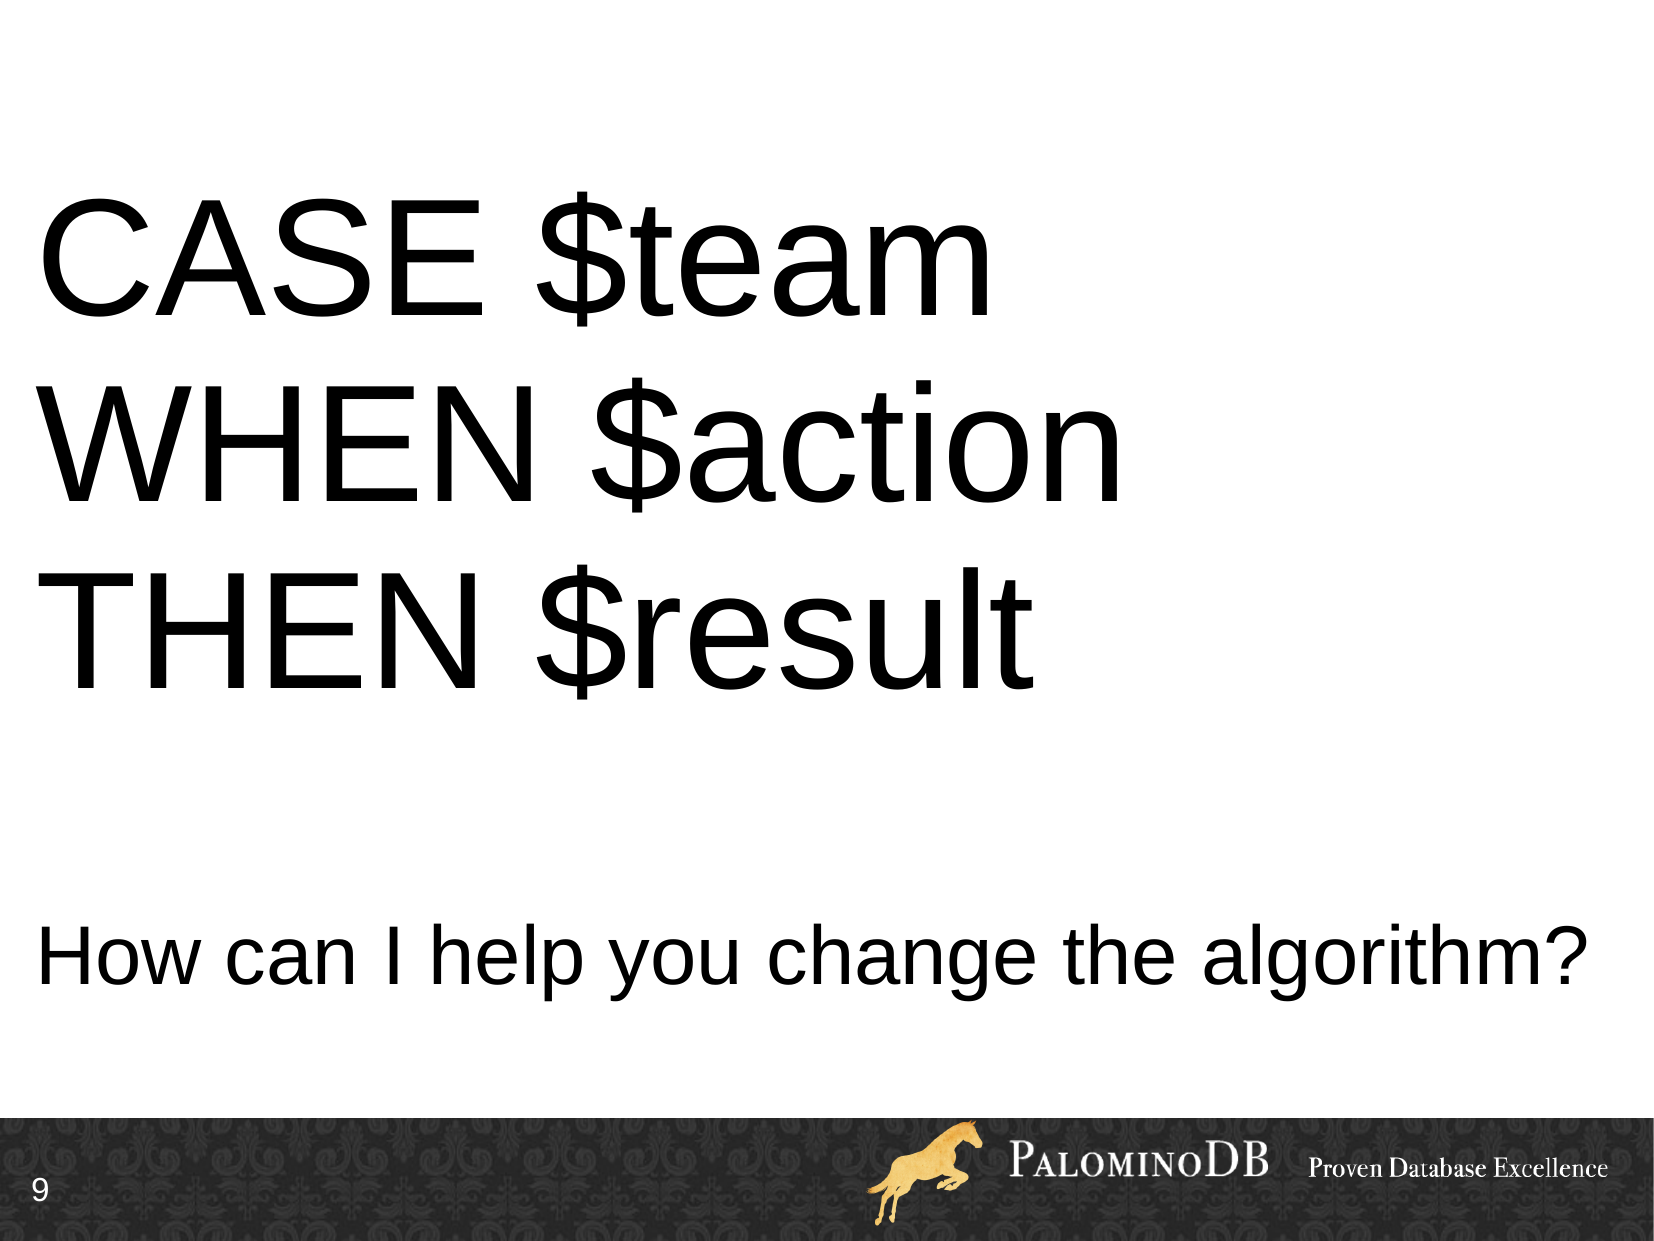

# CASE $team WHEN $action THEN $result How can I help you change the algorithm?